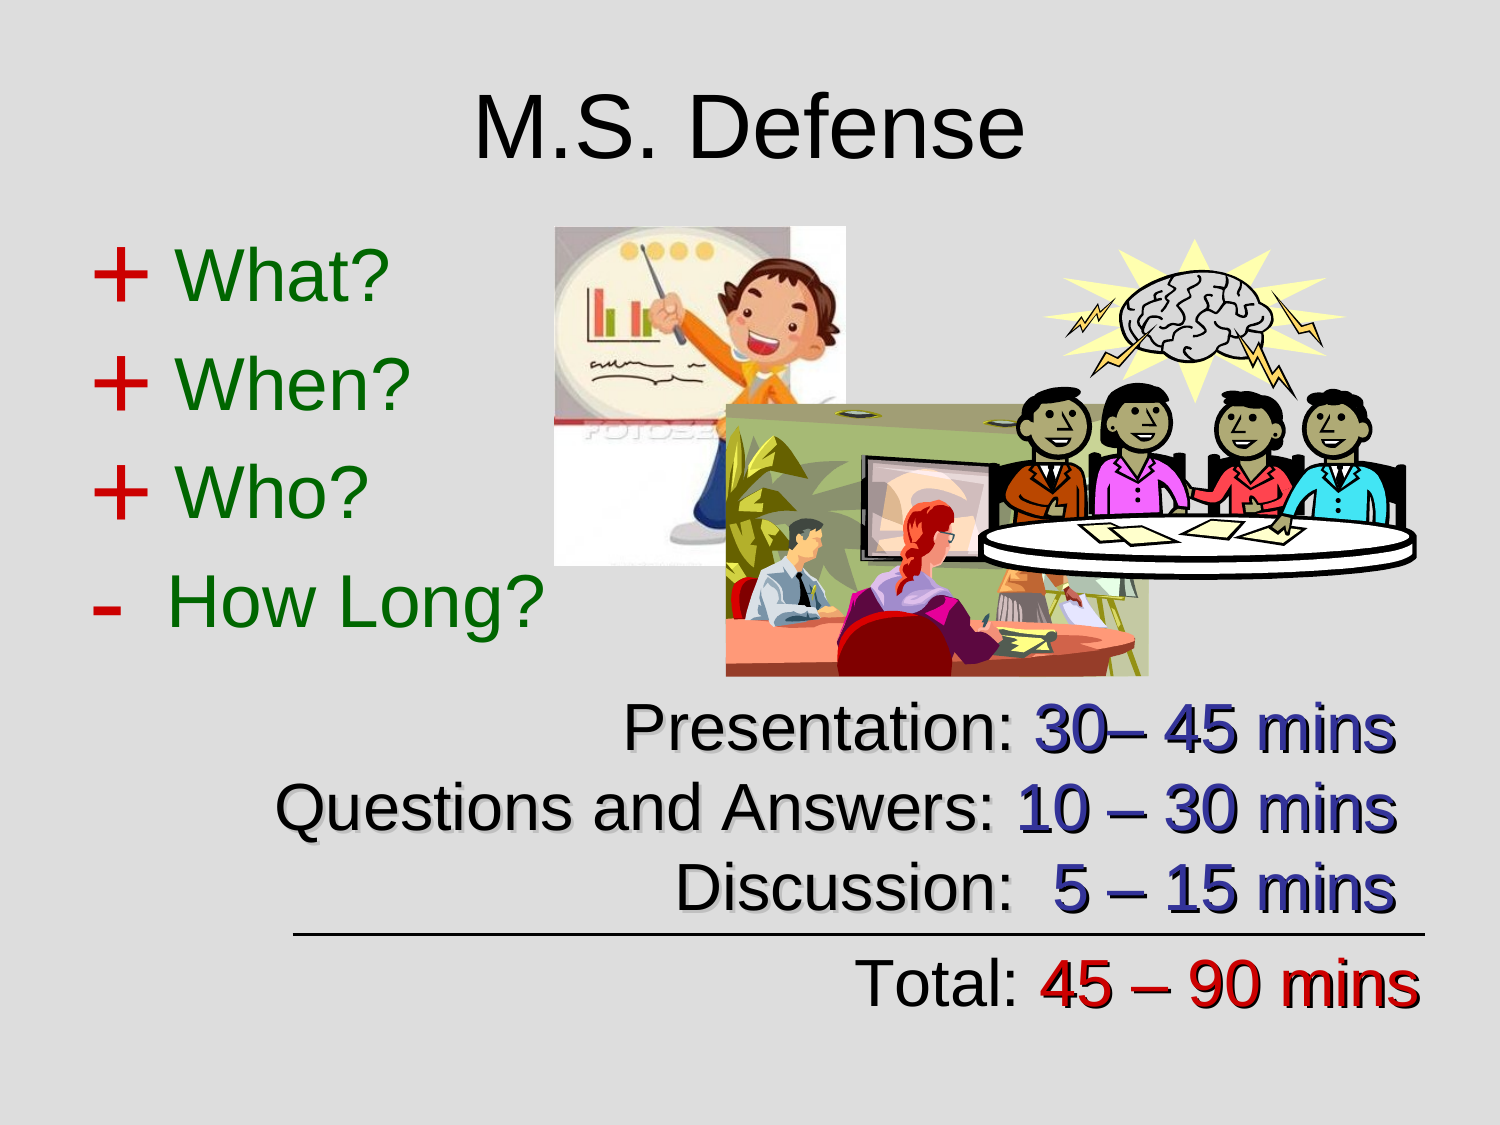

# M.S. Defense
 What?
 When?
 Who?
 How Long?
Presentation: 30– 45 mins
Questions and Answers: 10 – 30 mins
Discussion: 5 – 15 mins
Total: 45 – 90 mins